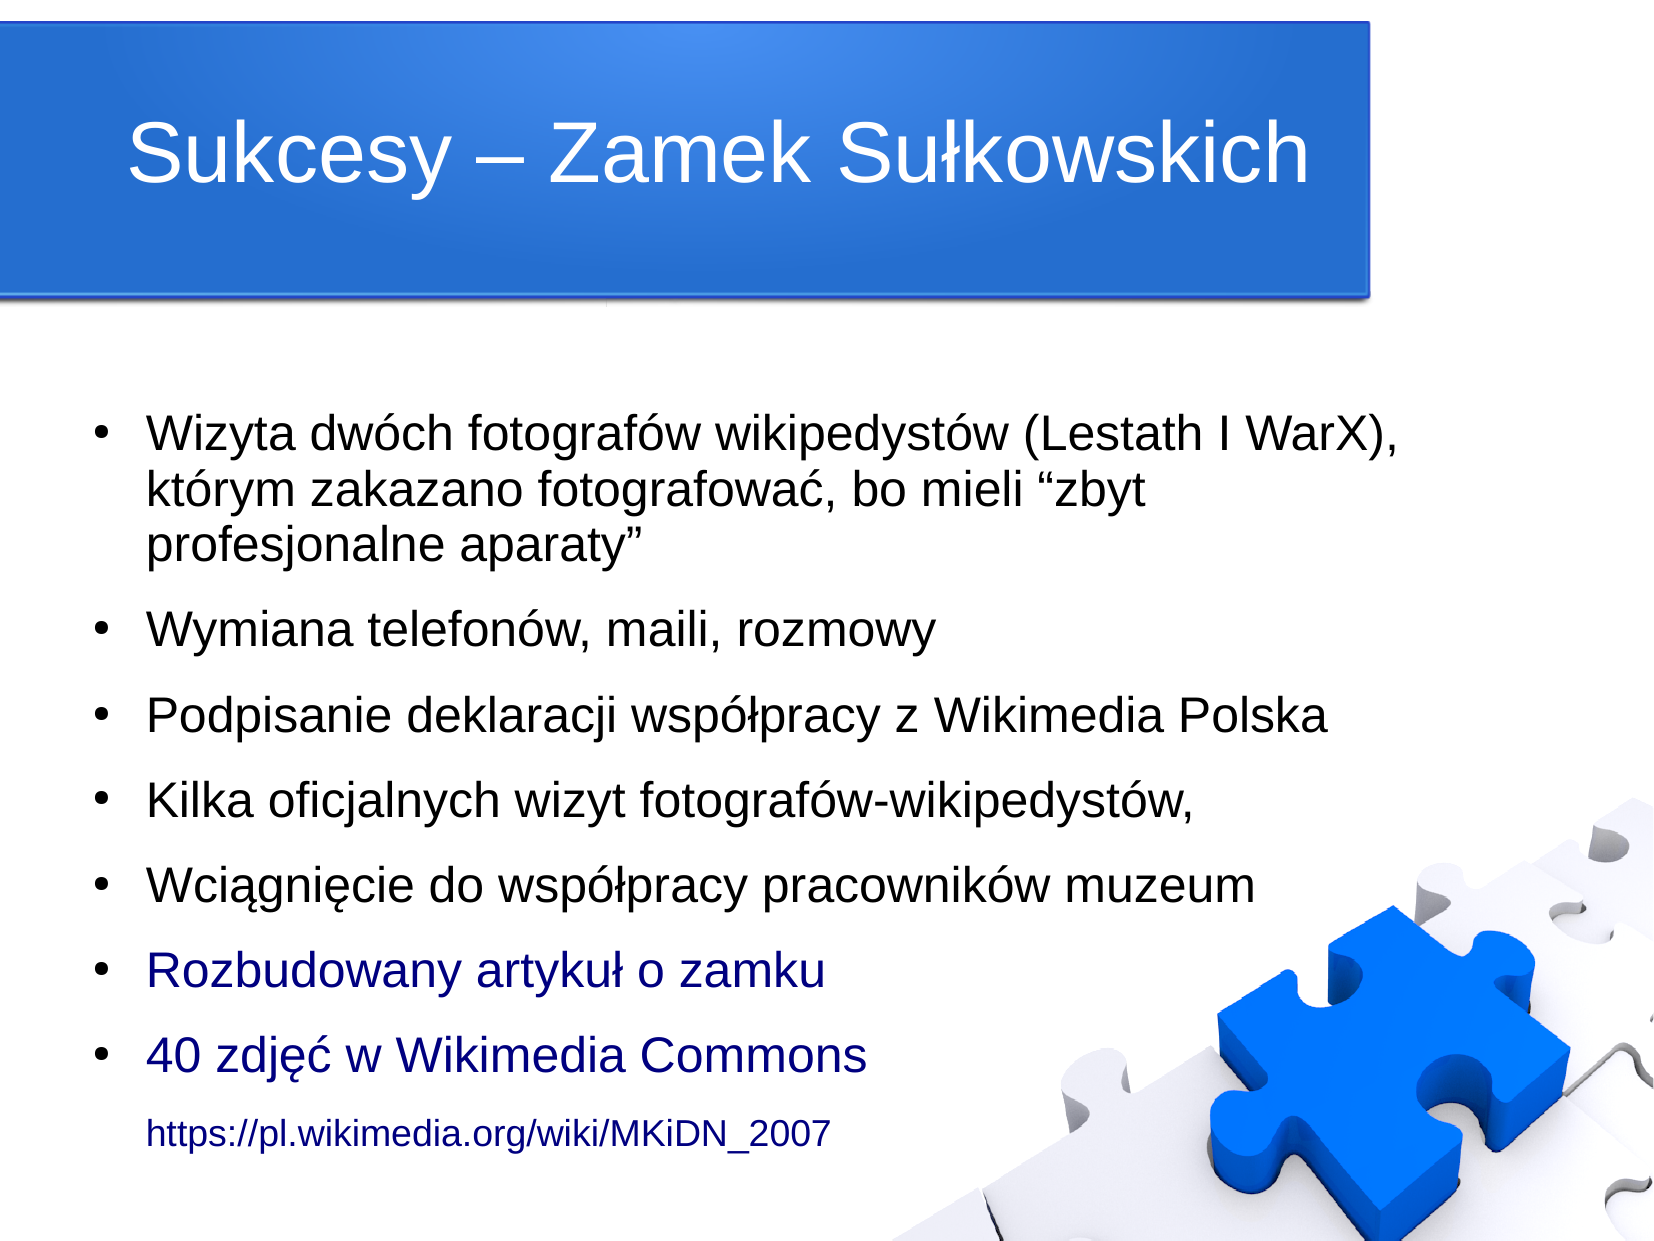

# Sukcesy – Zamek Sułkowskich
Wizyta dwóch fotografów wikipedystów (Lestath I WarX), którym zakazano fotografować, bo mieli “zbyt profesjonalne aparaty”
Wymiana telefonów, maili, rozmowy
Podpisanie deklaracji współpracy z Wikimedia Polska
Kilka oficjalnych wizyt fotografów-wikipedystów,
Wciągnięcie do współpracy pracowników muzeum
Rozbudowany artykuł o zamku
40 zdjęć w Wikimedia Commons
https://pl.wikimedia.org/wiki/MKiDN_2007